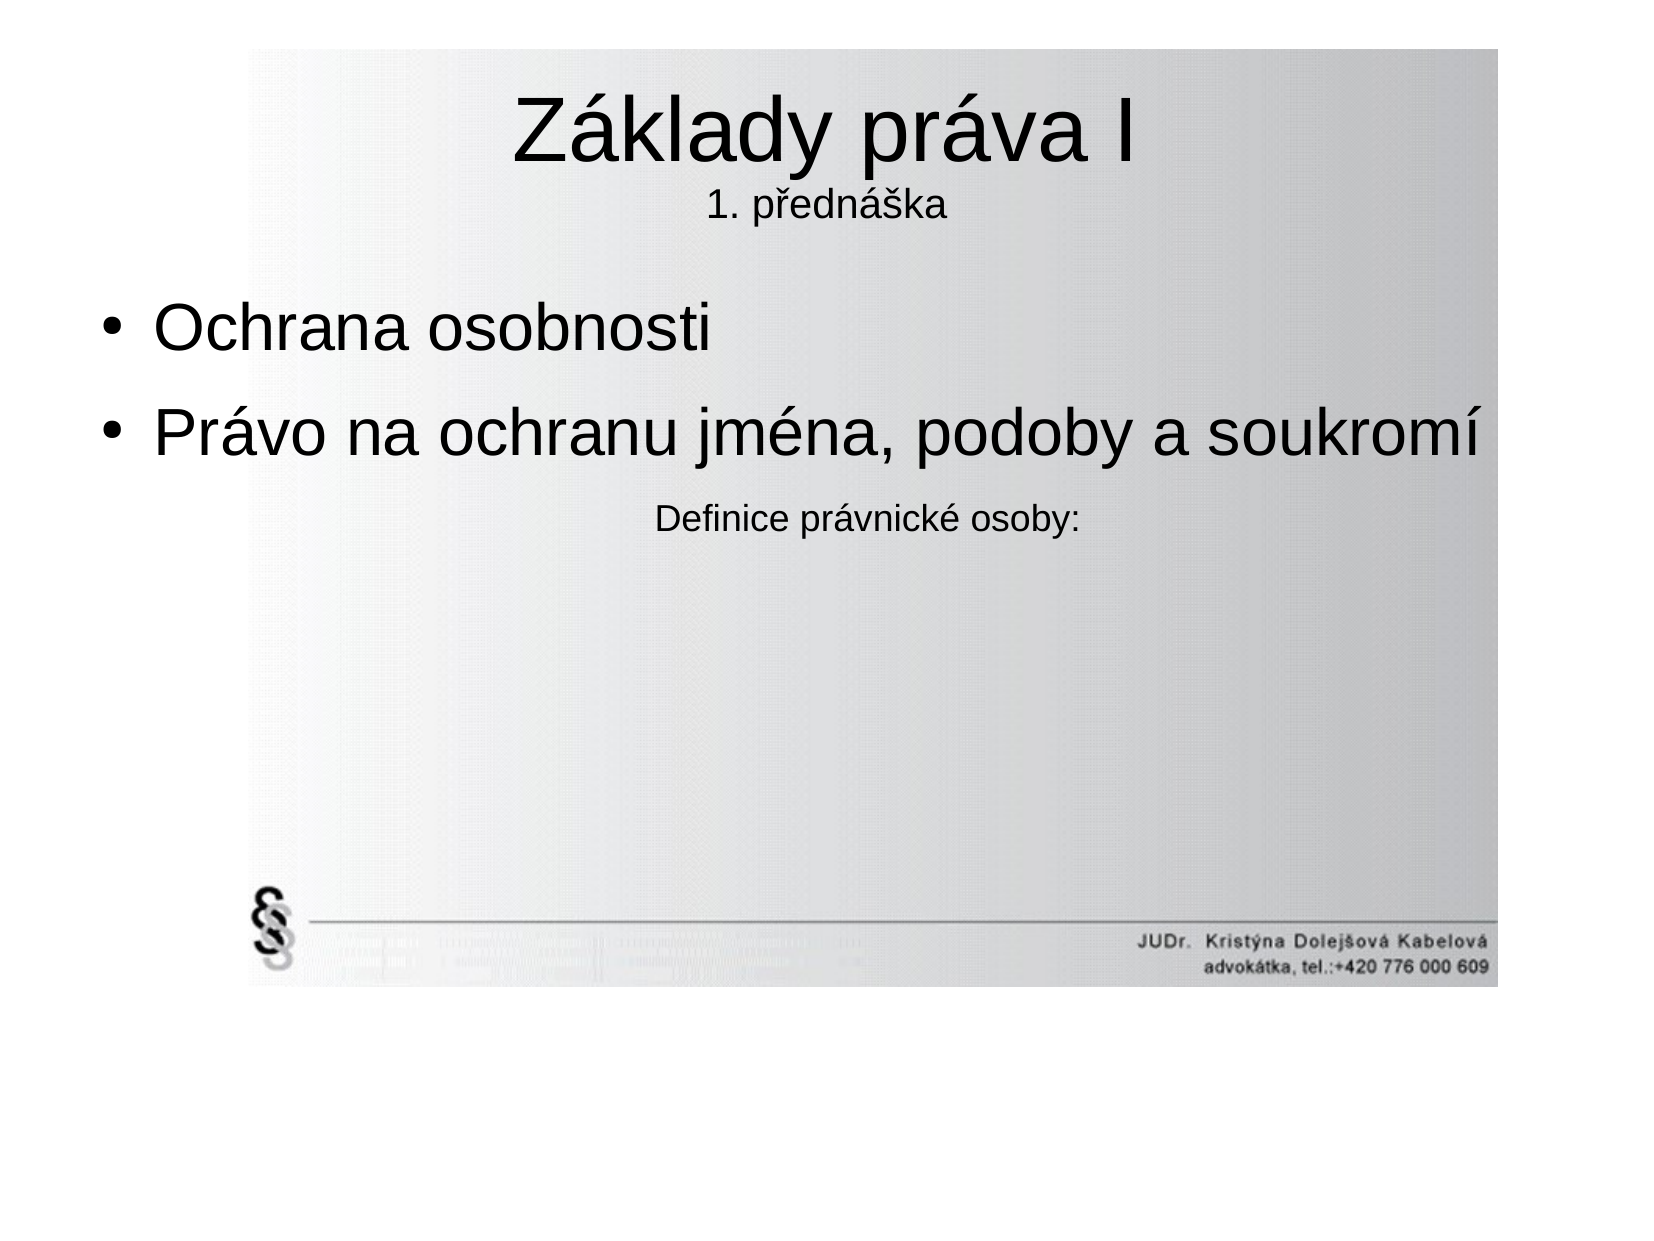

# Základy práva I 1. přednáška
Ochrana osobnosti
Právo na ochranu jména, podoby a soukromí